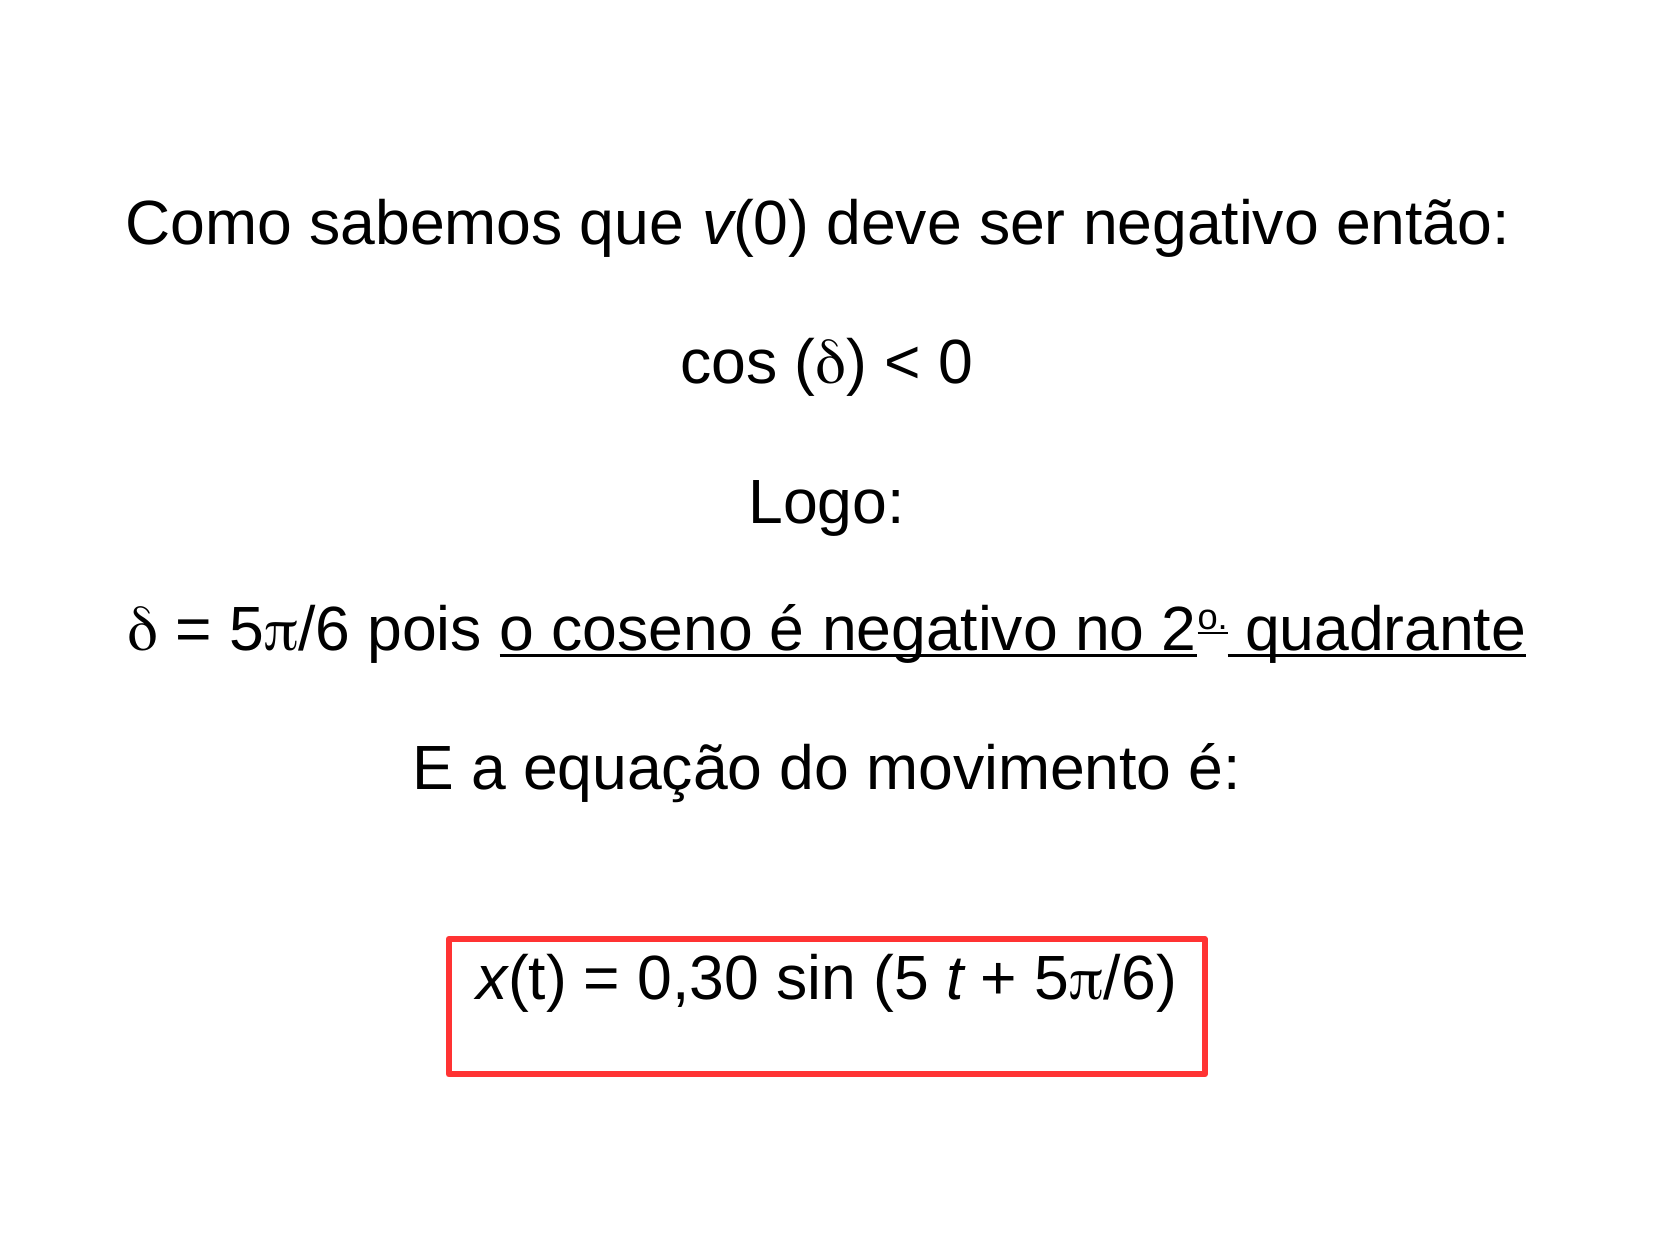

# Como sabemos que v(0) deve ser negativo então:
cos (d) < 0
Logo:
d = 5p/6 pois o coseno é negativo no 2o. quadrante
E a equação do movimento é:
x(t) = 0,30 sin (5 t + 5p/6)